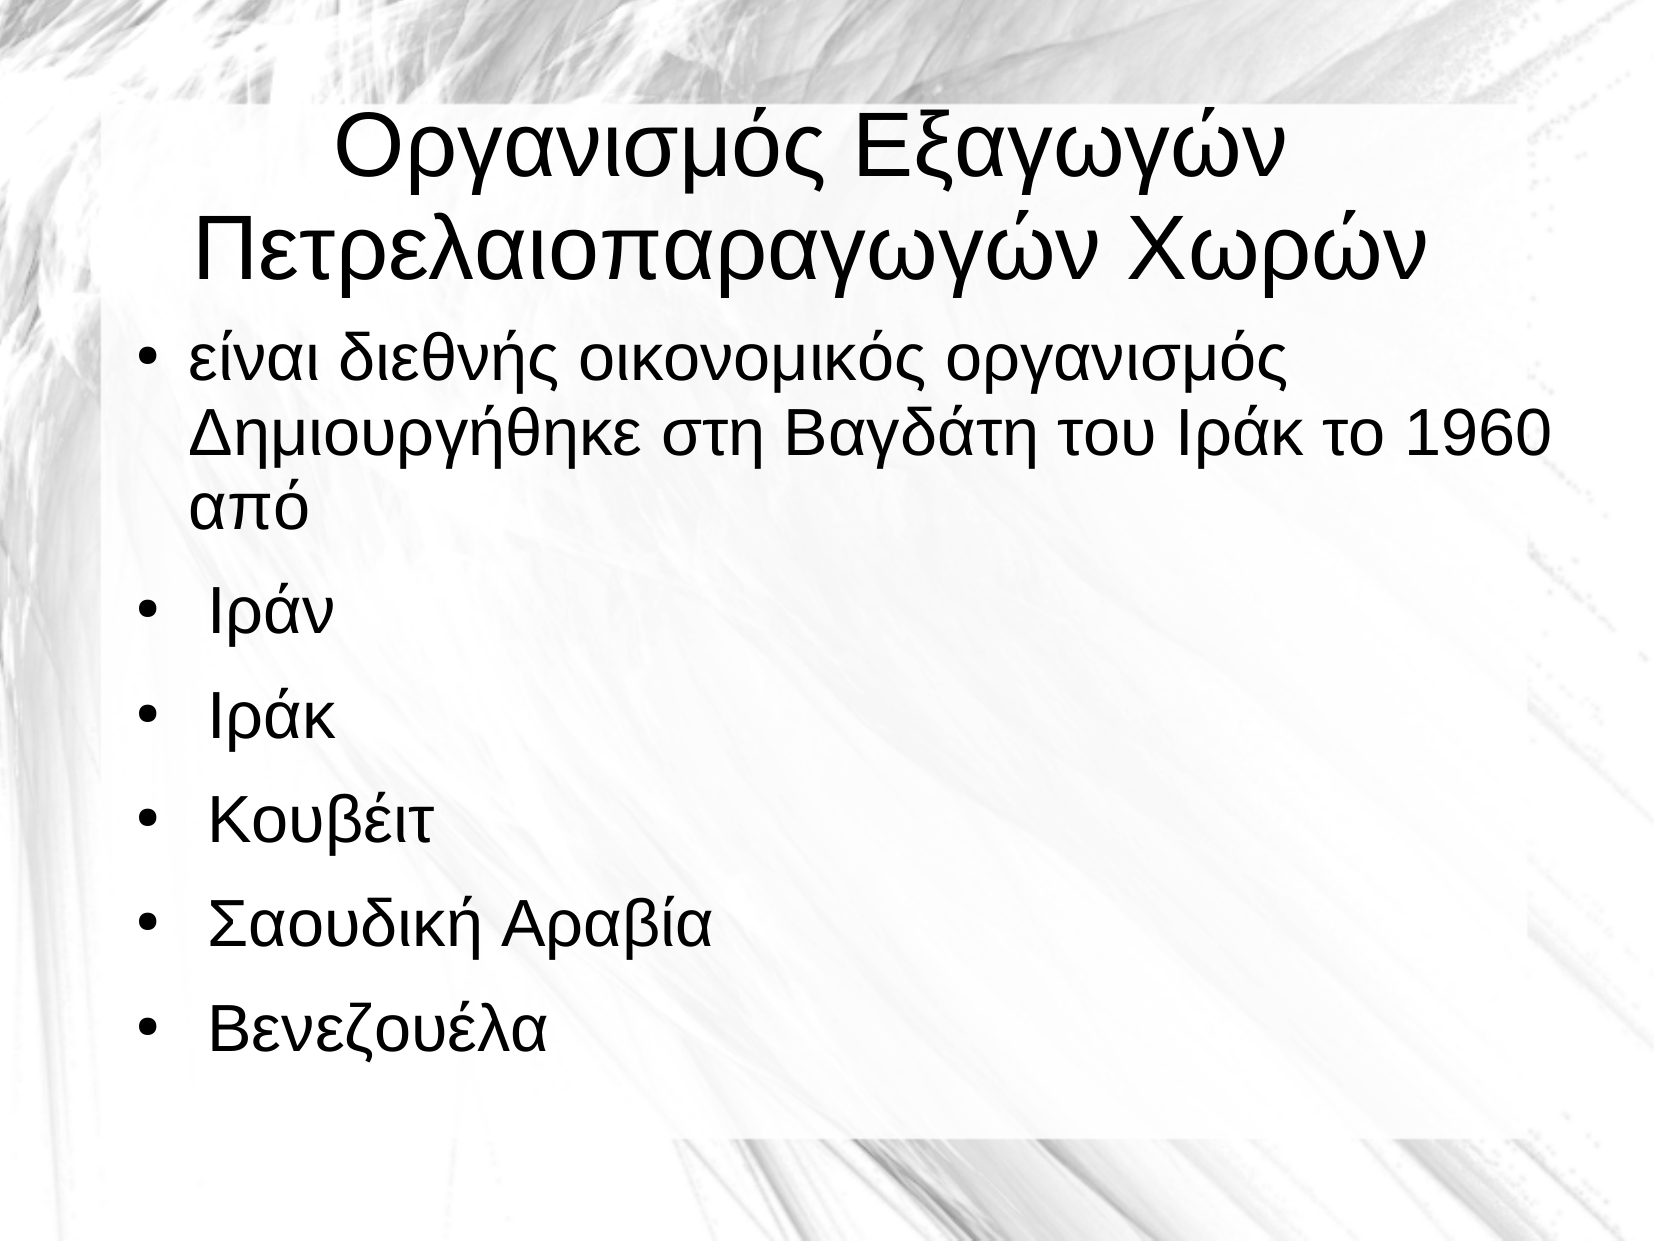

# Οργανισμός Εξαγωγών Πετρελαιοπαραγωγών Χωρών
είναι διεθνής οικονομικός οργανισμός Δημιουργήθηκε στη Βαγδάτη του Ιράκ το 1960 από
 Ιράν
 Ιράκ
 Κουβέιτ
 Σαουδική Αραβία
 Βενεζουέλα